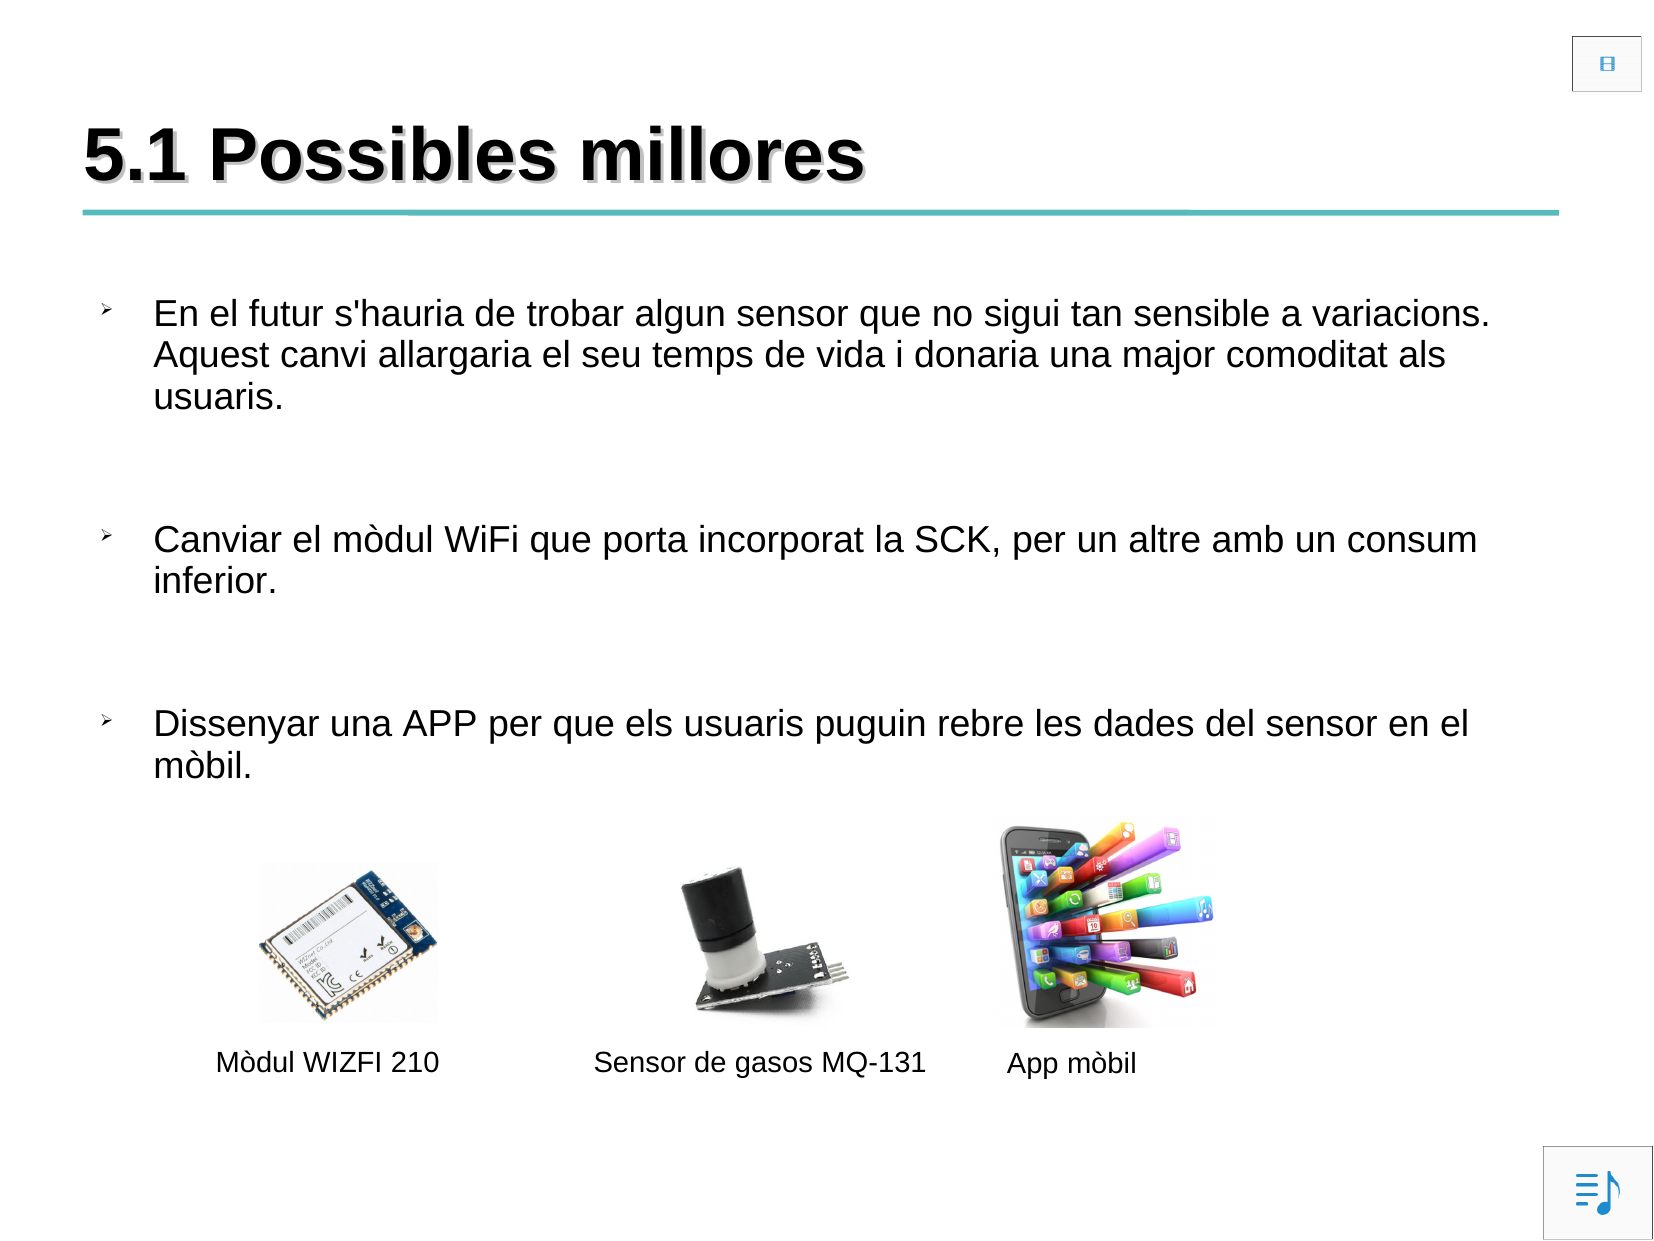

5.1 Possibles millores
# En el futur s'hauria de trobar algun sensor que no sigui tan sensible a variacions. Aquest canvi allargaria el seu temps de vida i donaria una major comoditat als usuaris.
Canviar el mòdul WiFi que porta incorporat la SCK, per un altre amb un consum inferior.
Dissenyar una APP per que els usuaris puguin rebre les dades del sensor en el mòbil.
Mòdul WIZFI 210
Sensor de gasos MQ-131
App mòbil